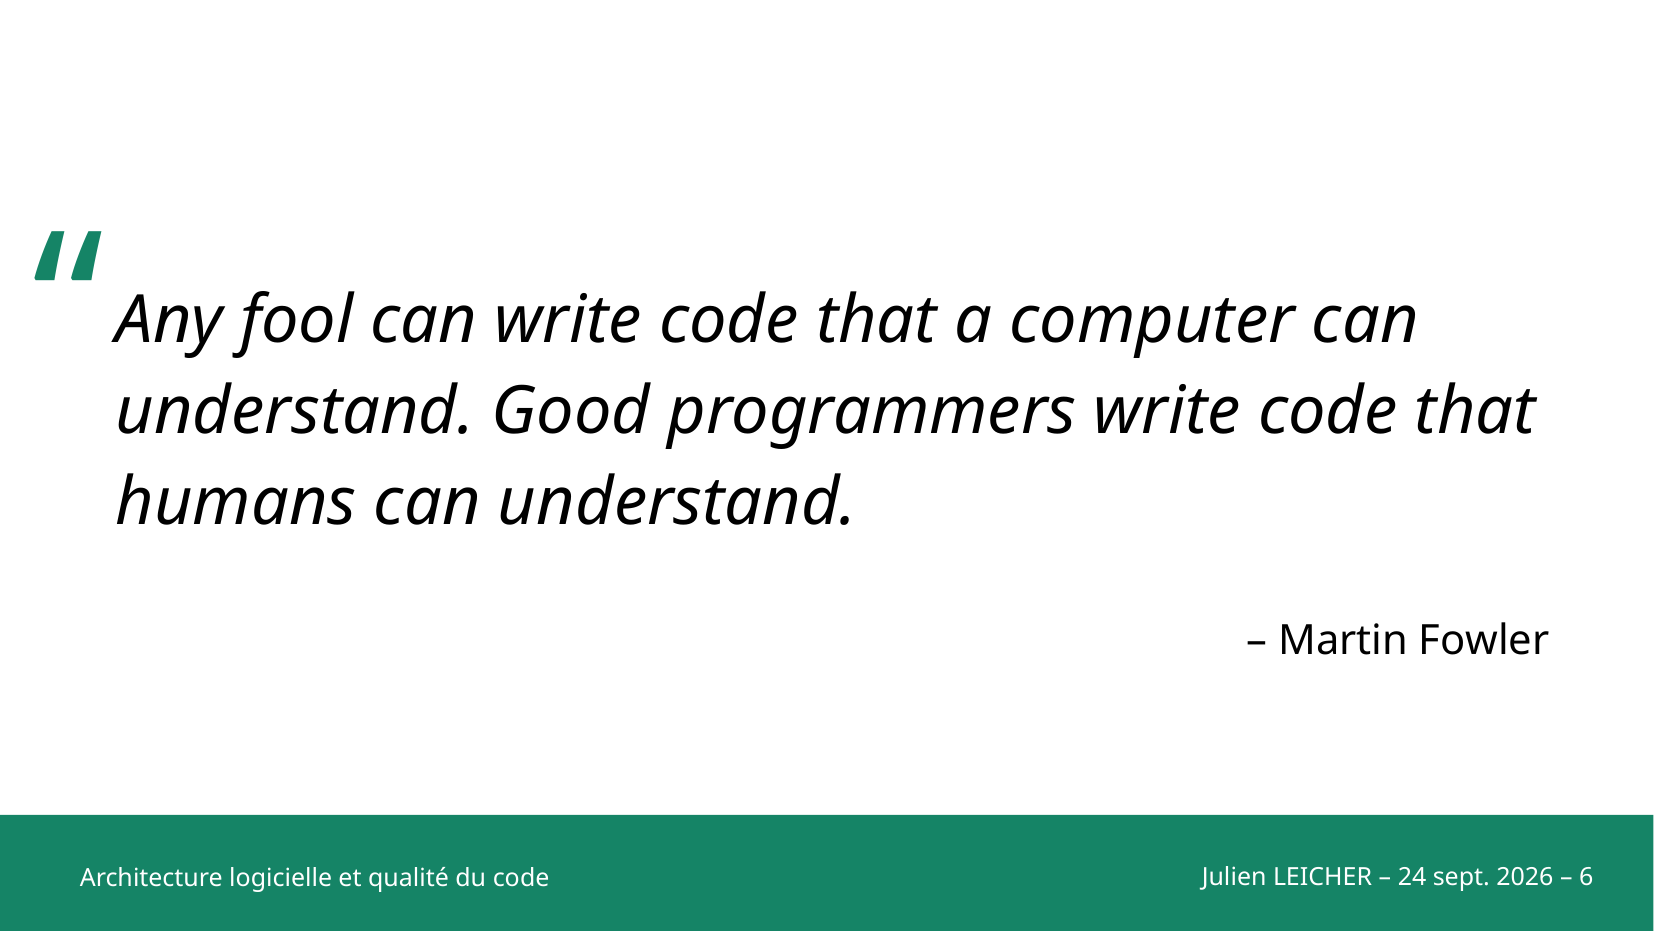

Any fool can write code that a computer can understand. Good programmers write code that humans can understand.
“
– Martin Fowler
Julien LEICHER – –
Architecture logicielle et qualité du code